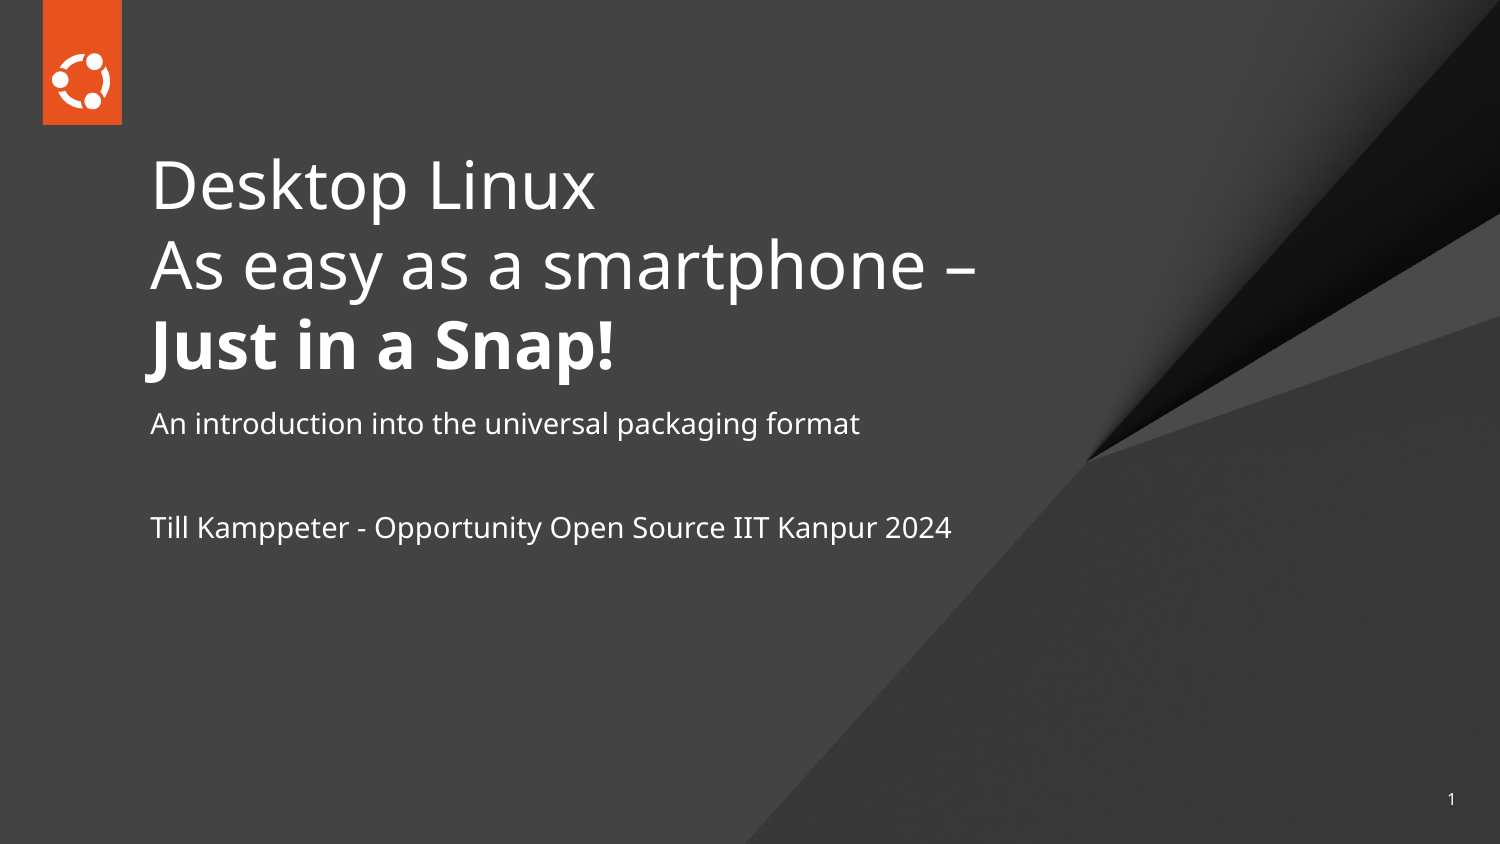

Desktop Linux
As easy as a smartphone –
Just in a Snap!
# An introduction into the universal packaging format
Till Kamppeter - Opportunity Open Source IIT Kanpur 2024